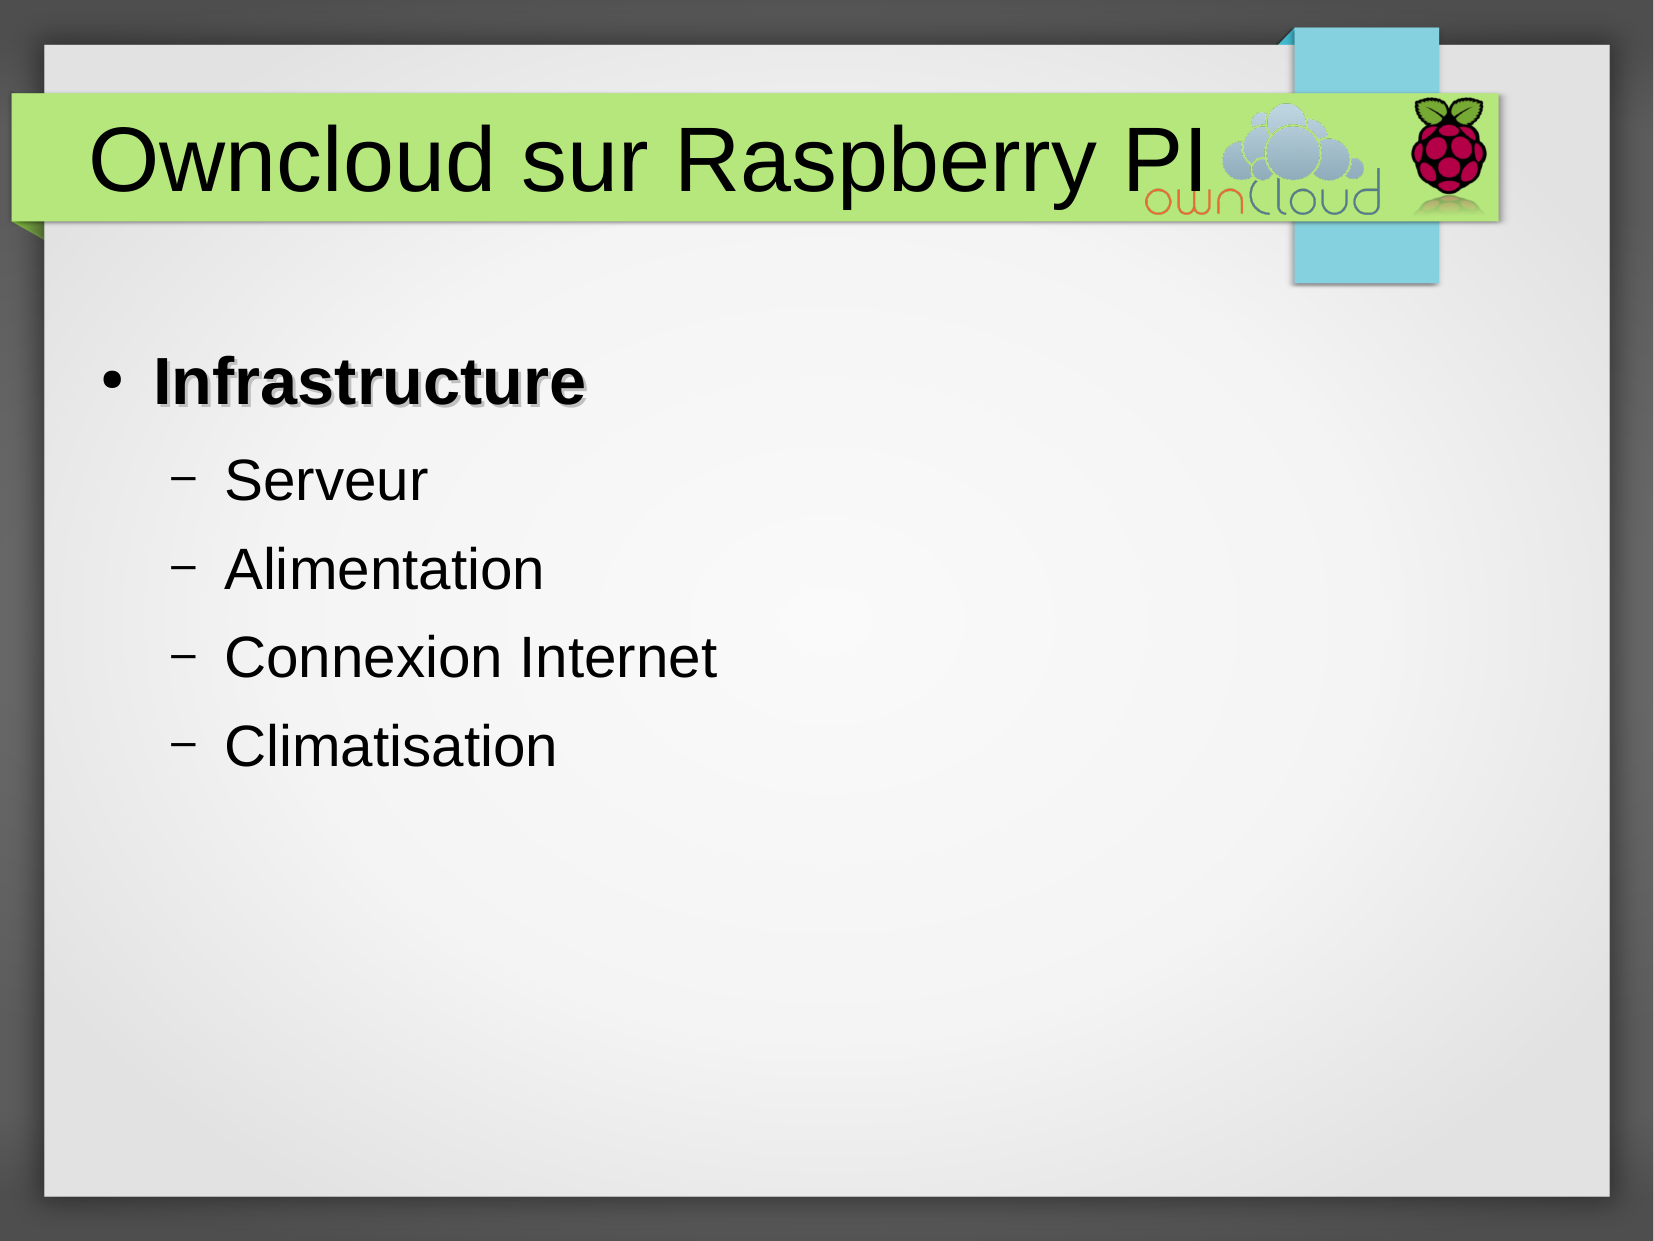

# Owncloud sur Raspberry PI
Infrastructure
Serveur
Alimentation
Connexion Internet
Climatisation